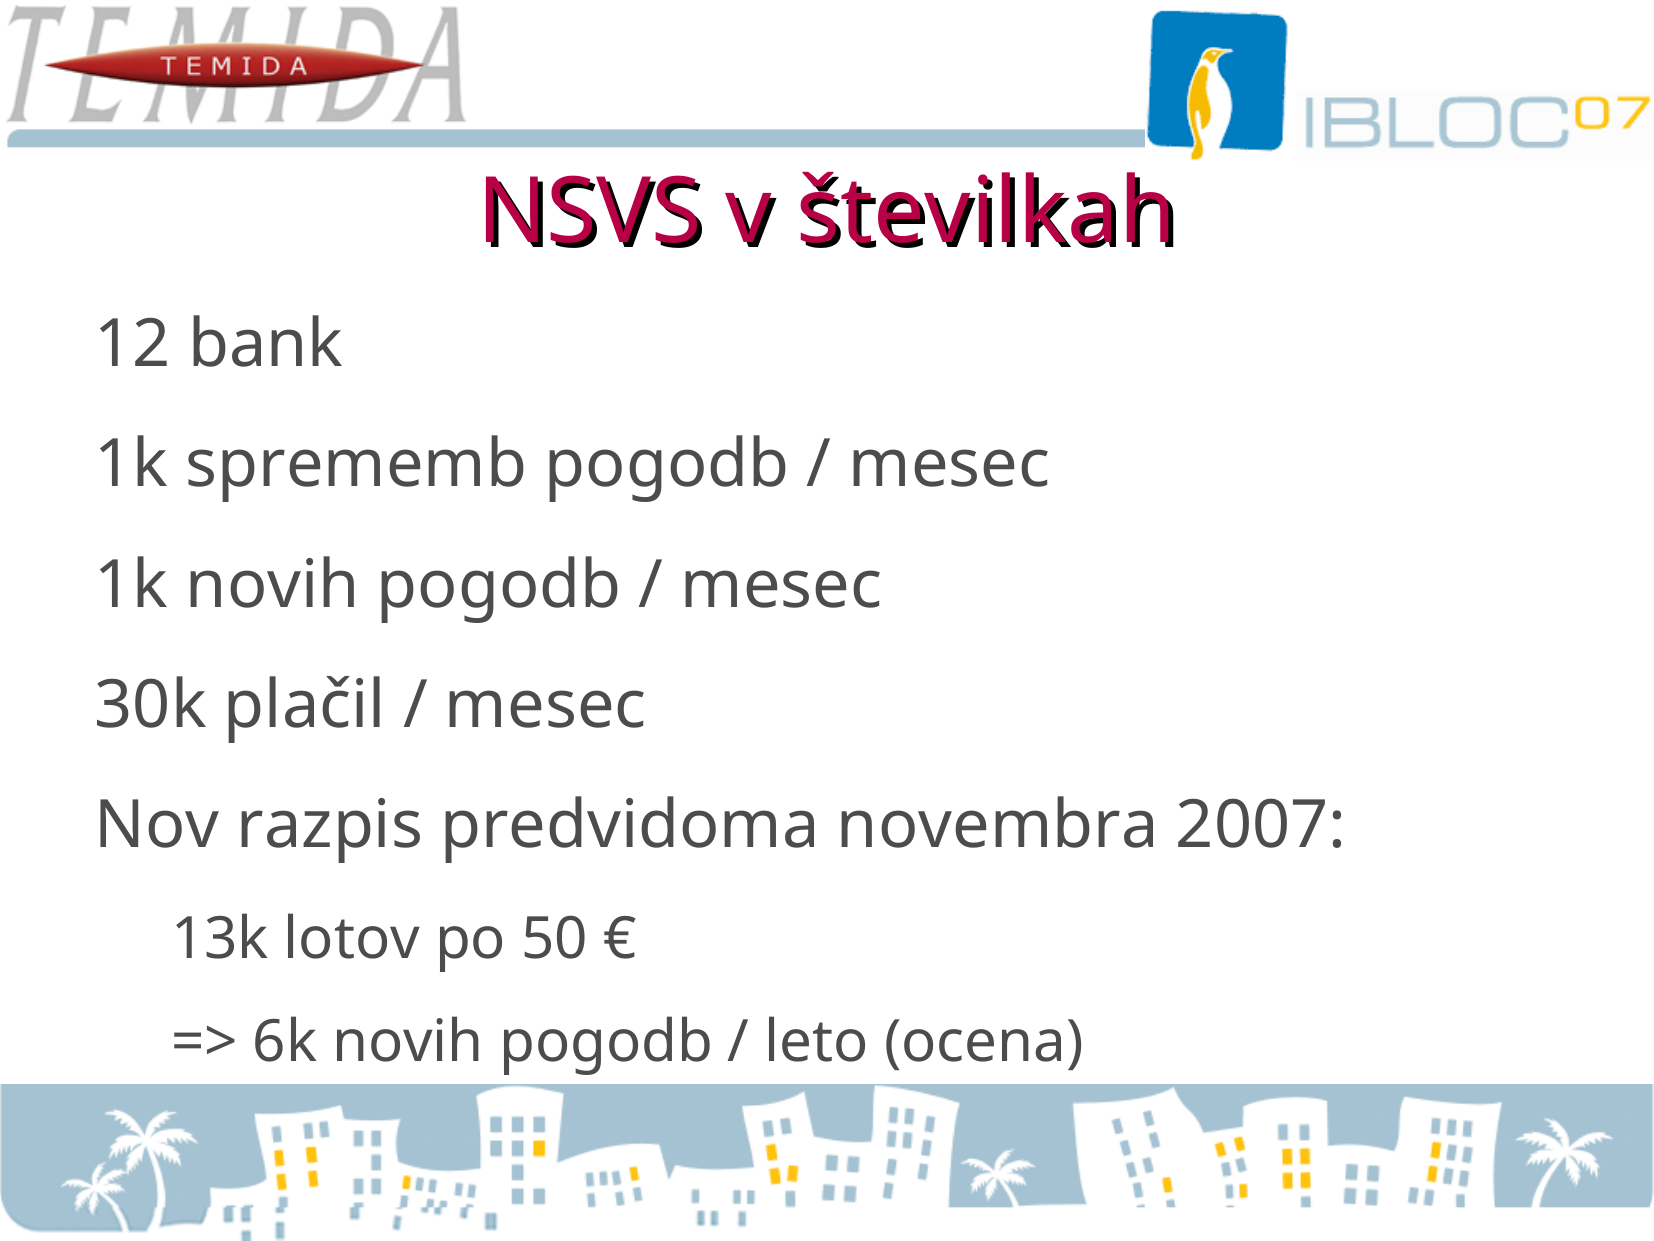

# NSVS v številkah
12 bank
1k sprememb pogodb / mesec
1k novih pogodb / mesec
30k plačil / mesec
Nov razpis predvidoma novembra 2007:
13k lotov po 50 €
=> 6k novih pogodb / leto (ocena)